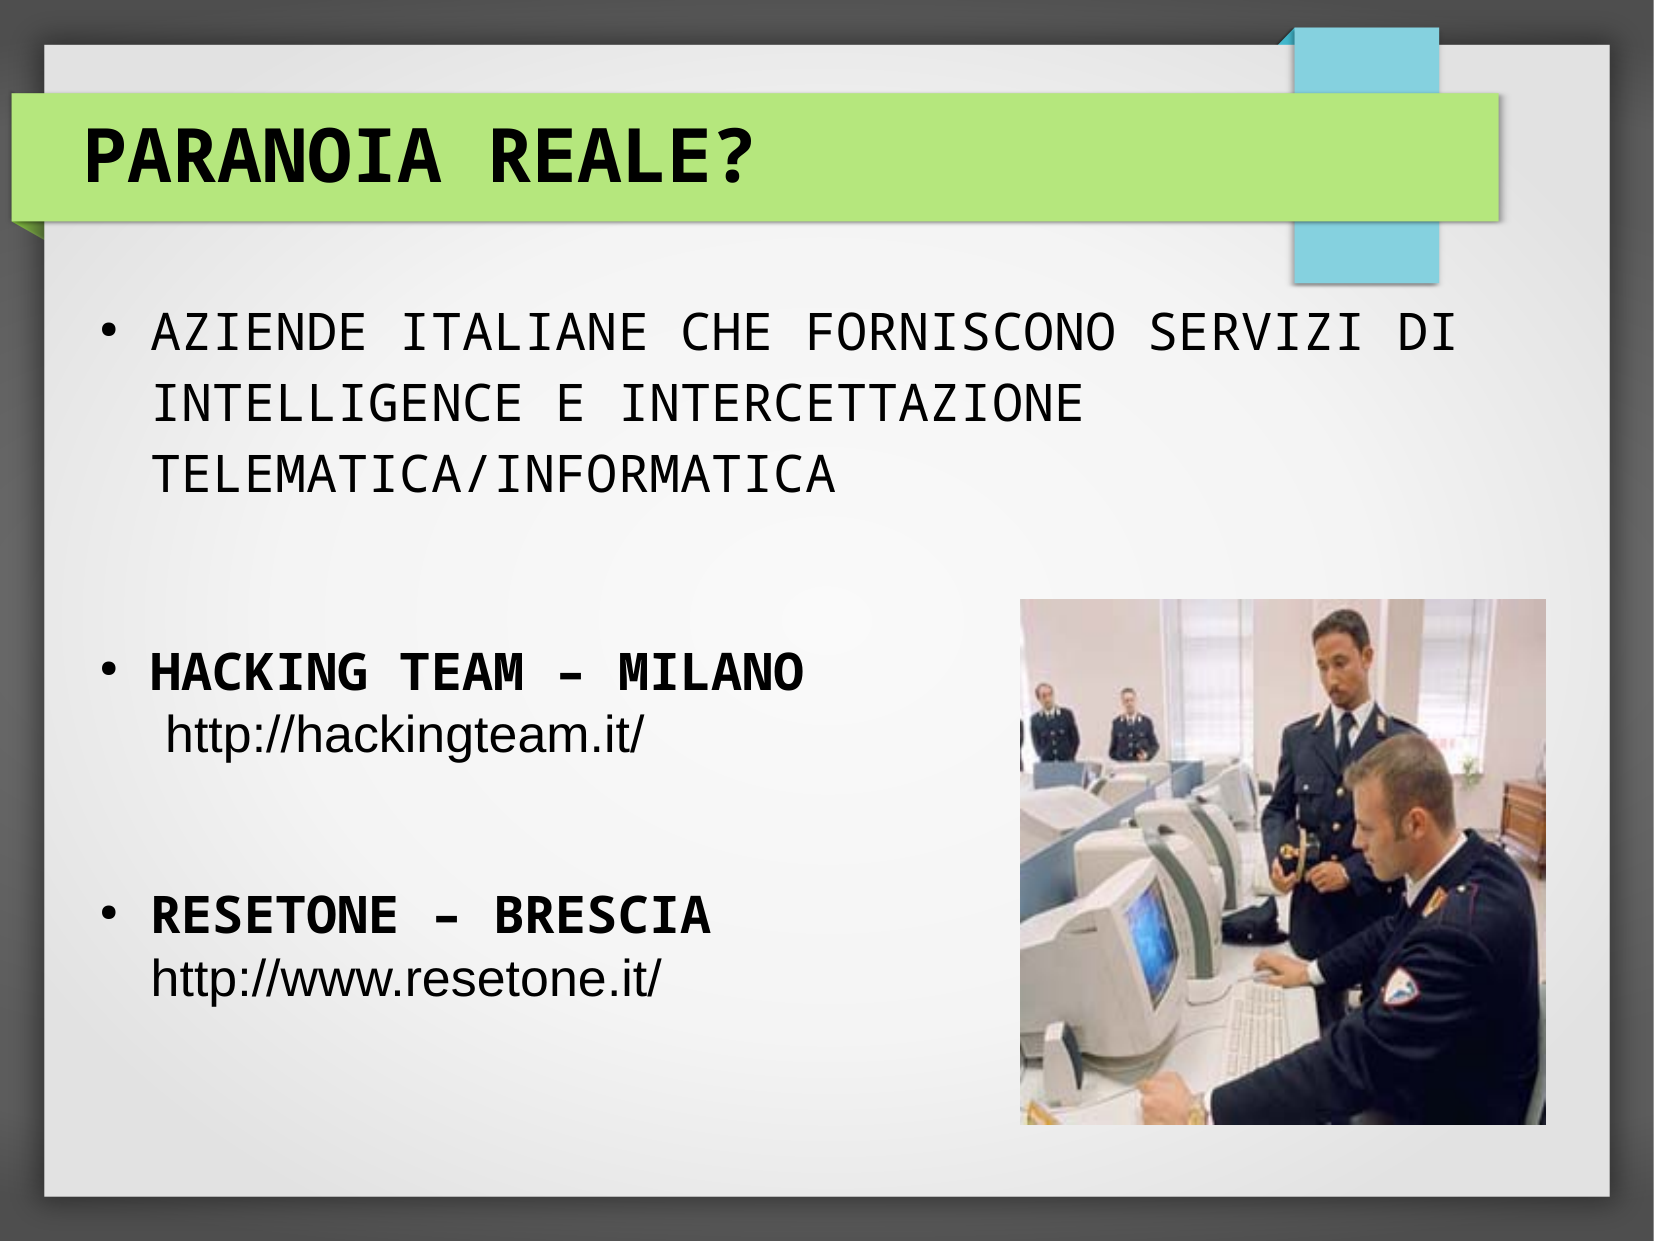

# PARANOIA REALE?
AZIENDE ITALIANE CHE FORNISCONO SERVIZI DI INTELLIGENCE E INTERCETTAZIONE TELEMATICA/INFORMATICA
HACKING TEAM – MILANO
 http://hackingteam.it/
RESETONE – BRESCIA
http://www.resetone.it/